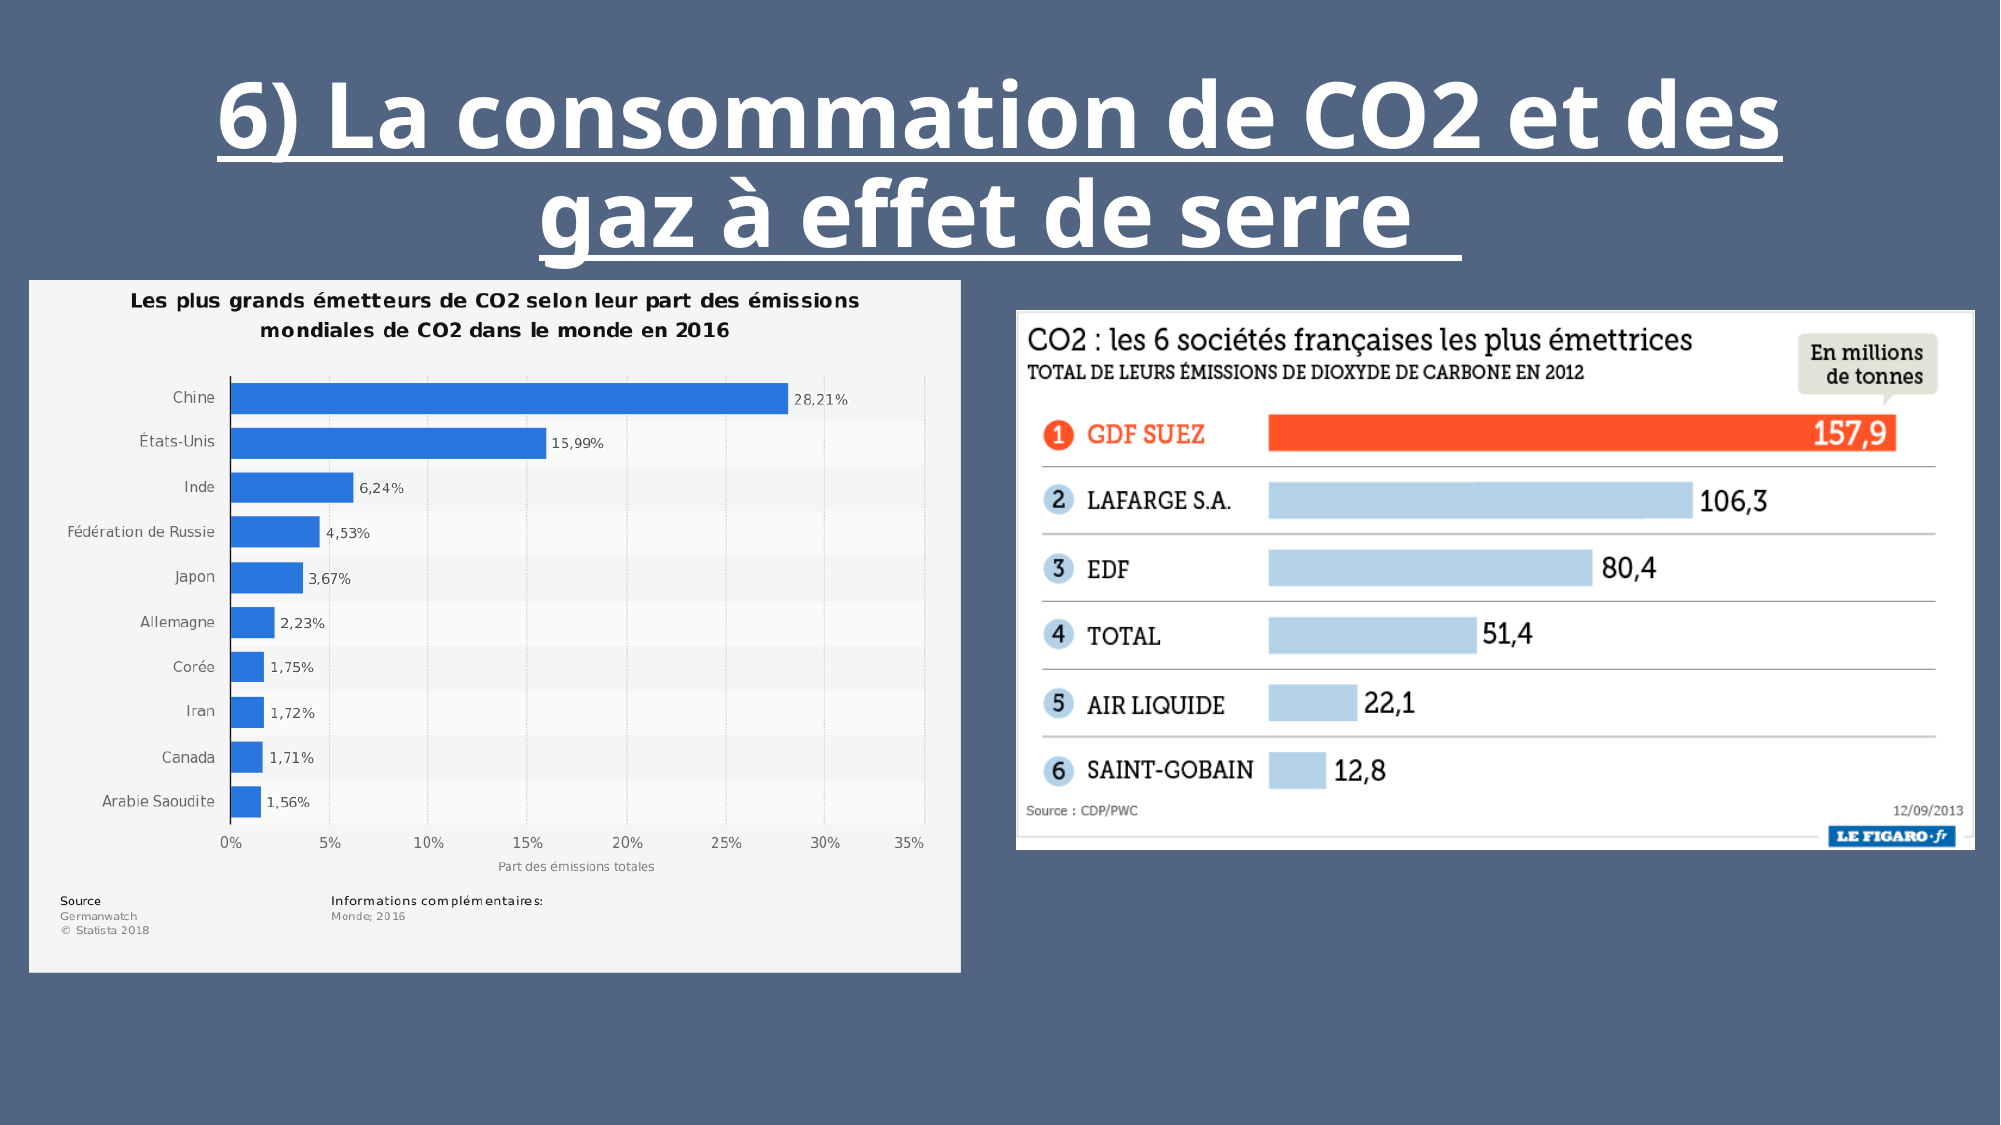

# 6) La consommation de CO2 et des gaz à effet de serre